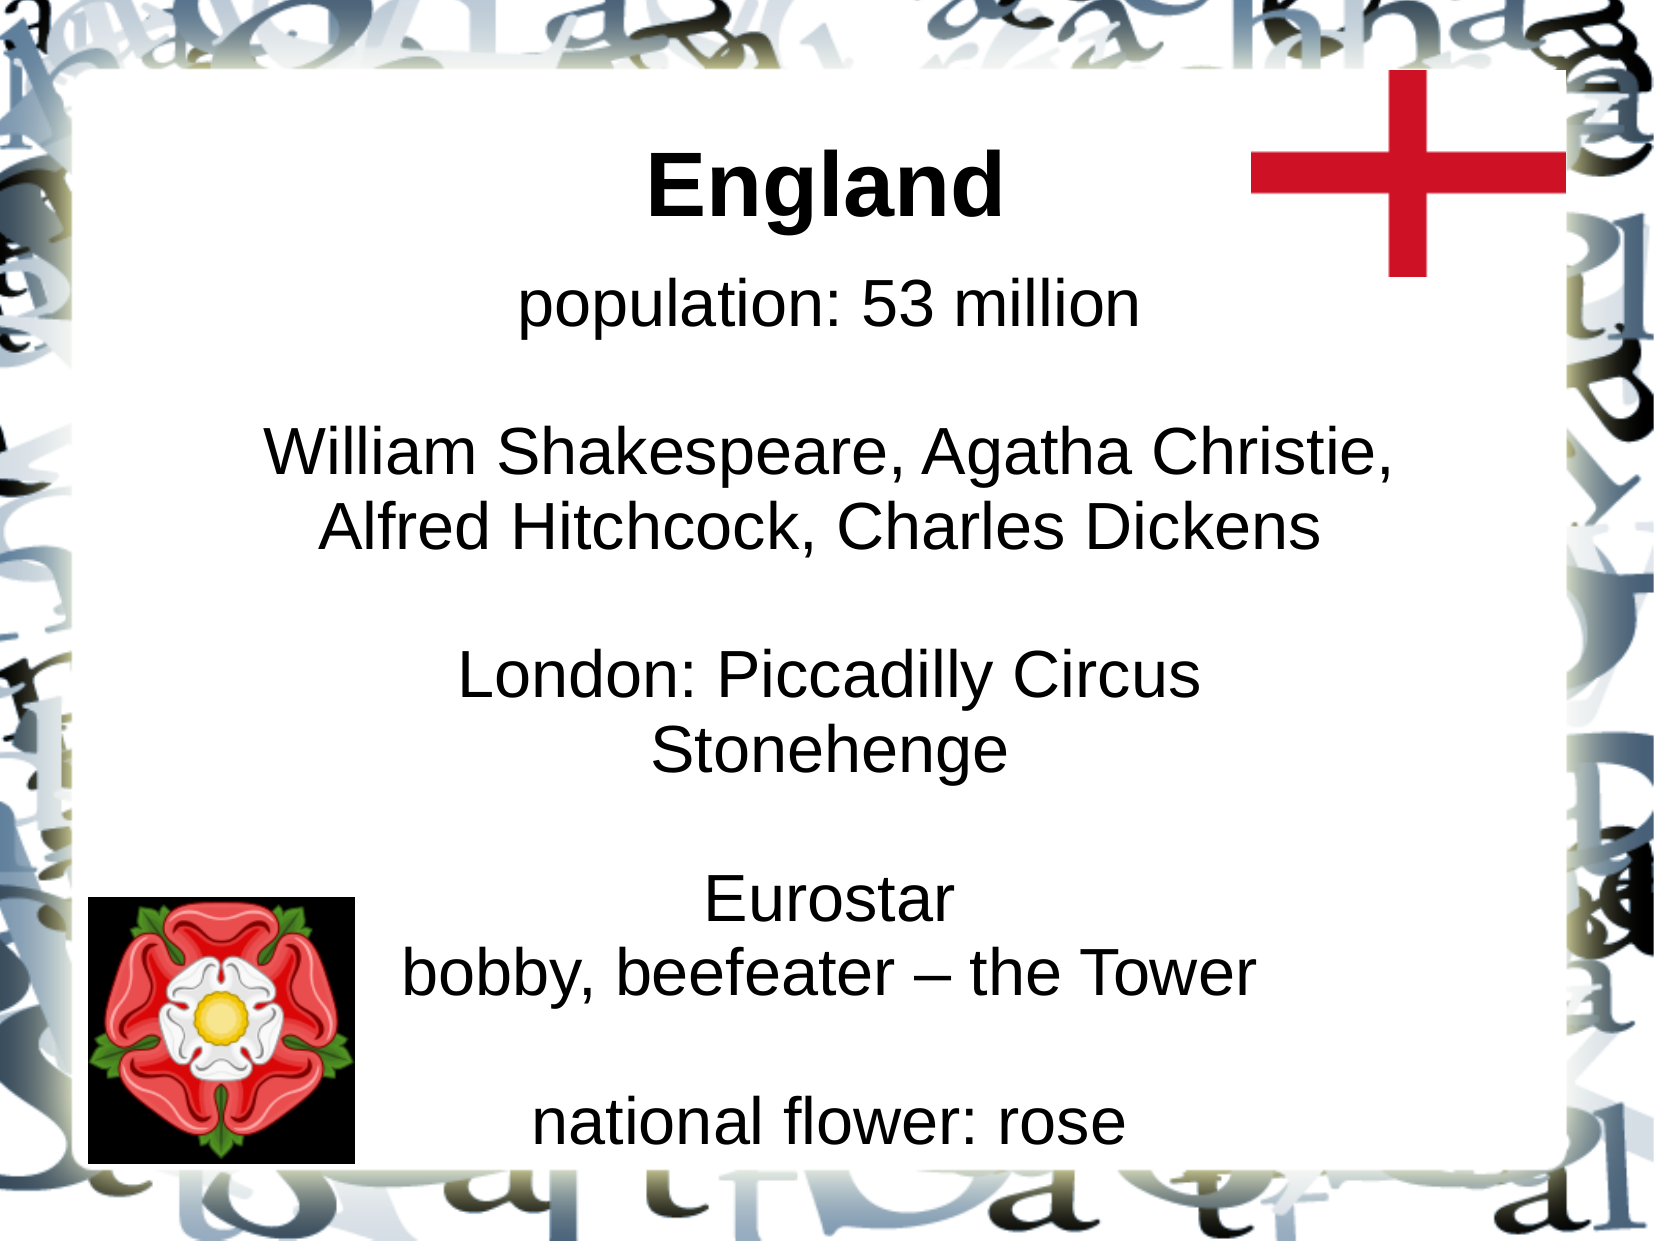

# England
population: 53 million
William Shakespeare, Agatha Christie,
Alfred Hitchcock, Charles Dickens
London: Piccadilly Circus
Stonehenge
Eurostar
bobby, beefeater – the Tower
national flower: rose